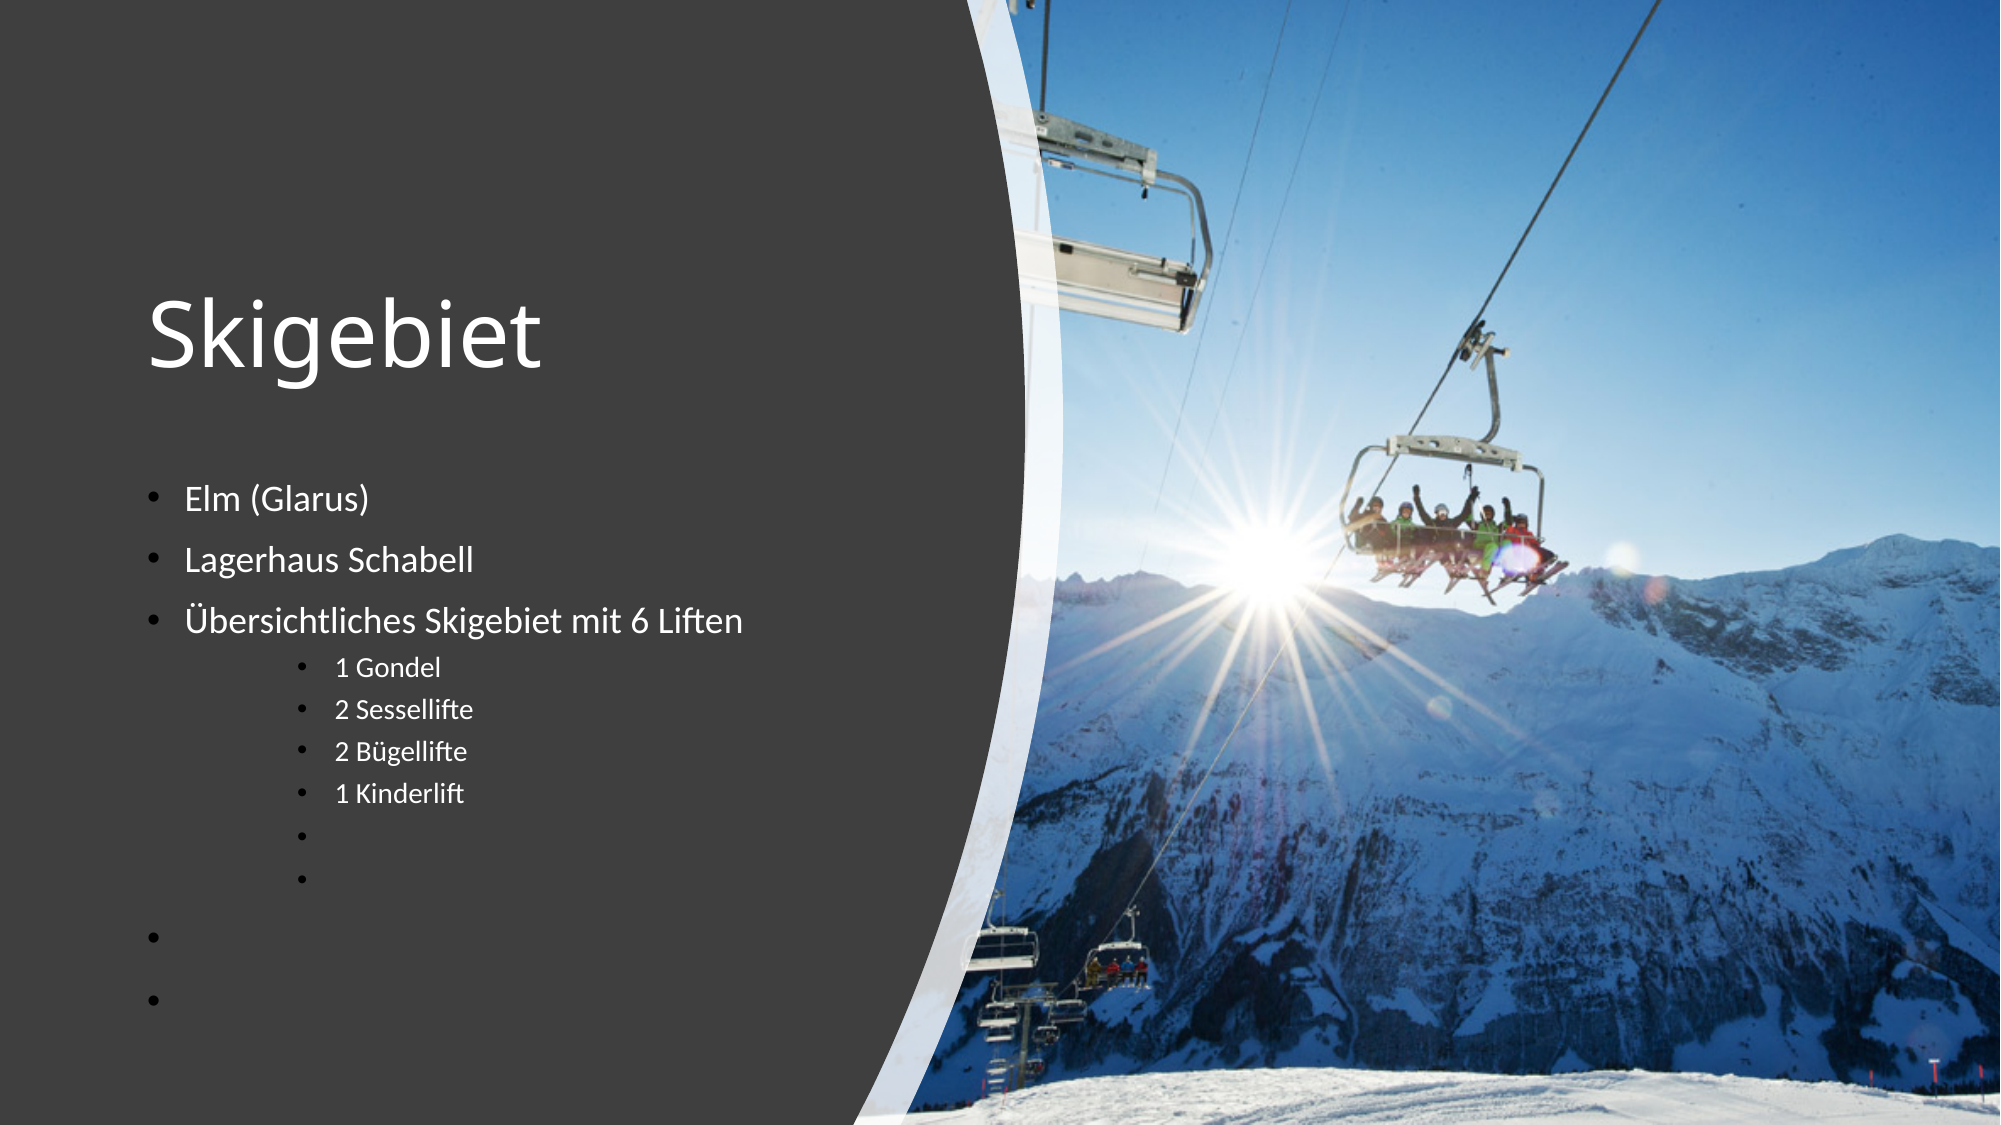

# Skigebiet
Elm (Glarus)
Lagerhaus Schabell
Übersichtliches Skigebiet mit 6 Liften
1 Gondel
2 Sessellifte
2 Bügellifte
1 Kinderlift